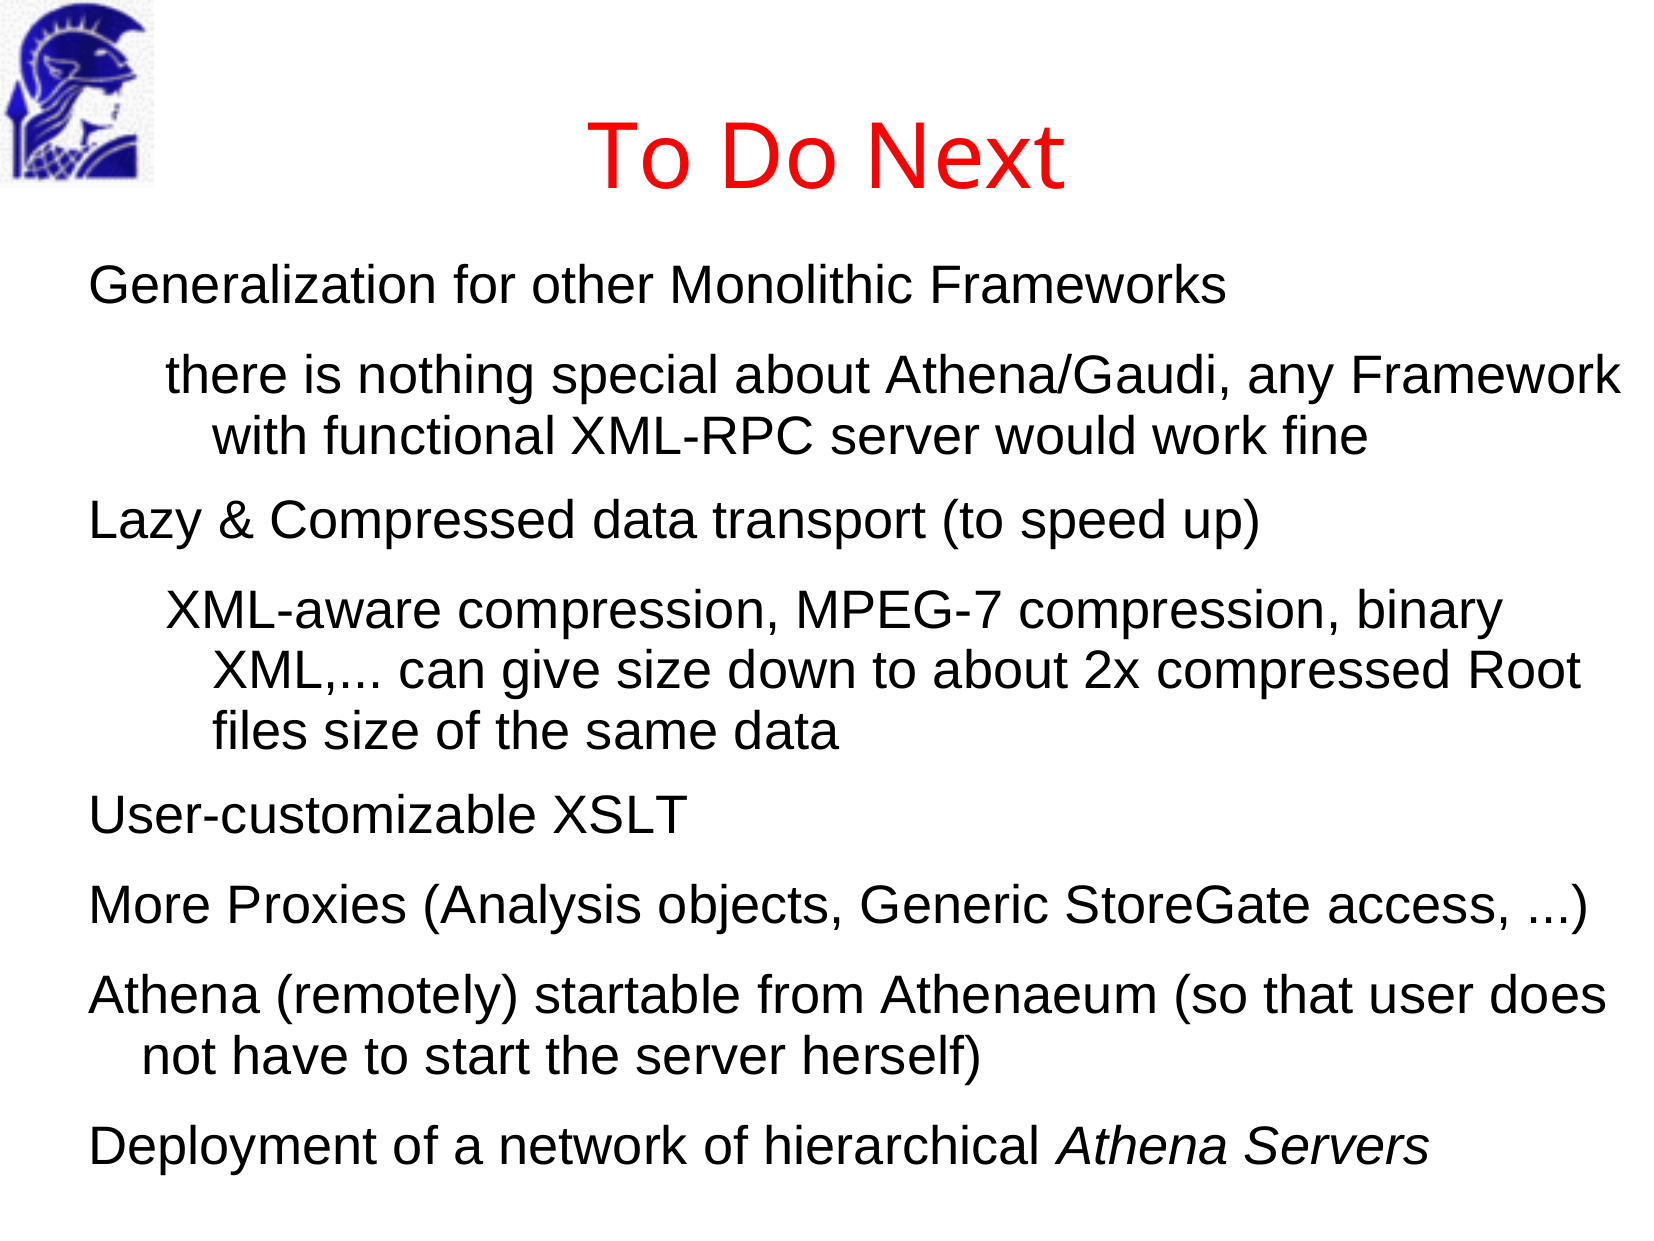

# To Do Next
Generalization for other Monolithic Frameworks
there is nothing special about Athena/Gaudi, any Framework with functional XML-RPC server would work fine
Lazy & Compressed data transport (to speed up)
XML-aware compression, MPEG-7 compression, binary XML,... can give size down to about 2x compressed Root files size of the same data
User-customizable XSLT
More Proxies (Analysis objects, Generic StoreGate access, ...)
Athena (remotely) startable from Athenaeum (so that user does not have to start the server herself)
Deployment of a network of hierarchical Athena Servers